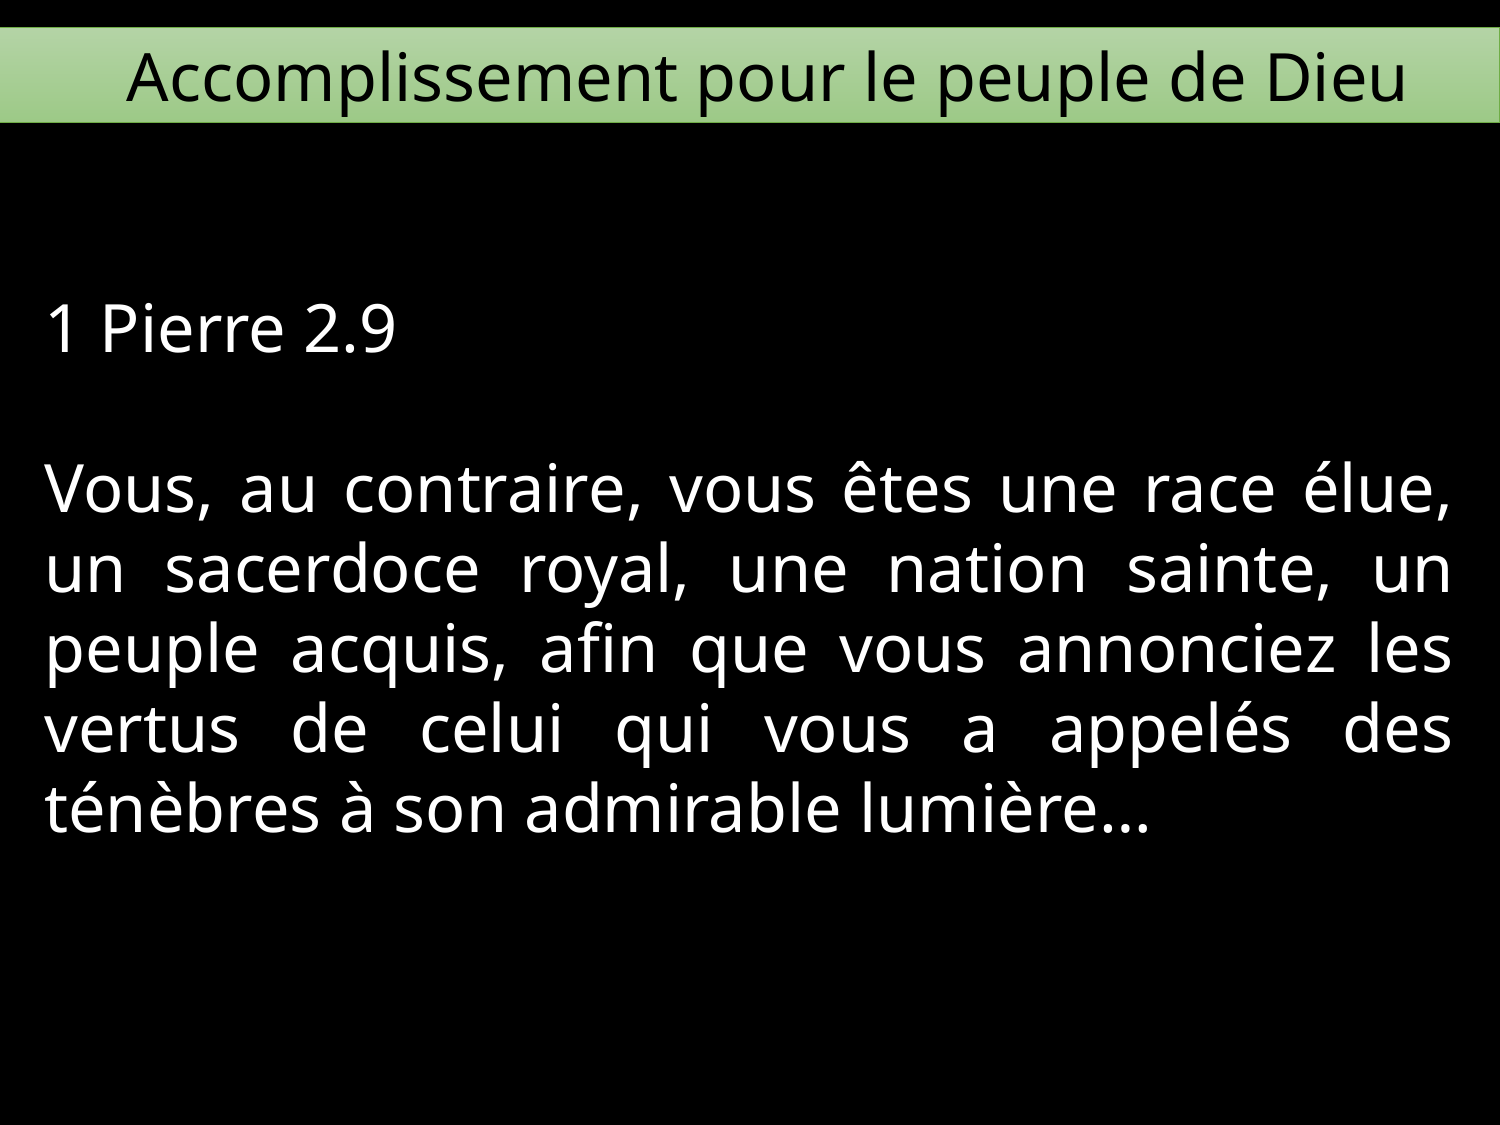

Accomplissement pour le peuple de Dieu
1 Pierre 2.9
Vous, au contraire, vous êtes une race élue, un sacerdoce royal, une nation sainte, un peuple acquis, afin que vous annonciez les vertus de celui qui vous a appelés des ténèbres à son admirable lumière…